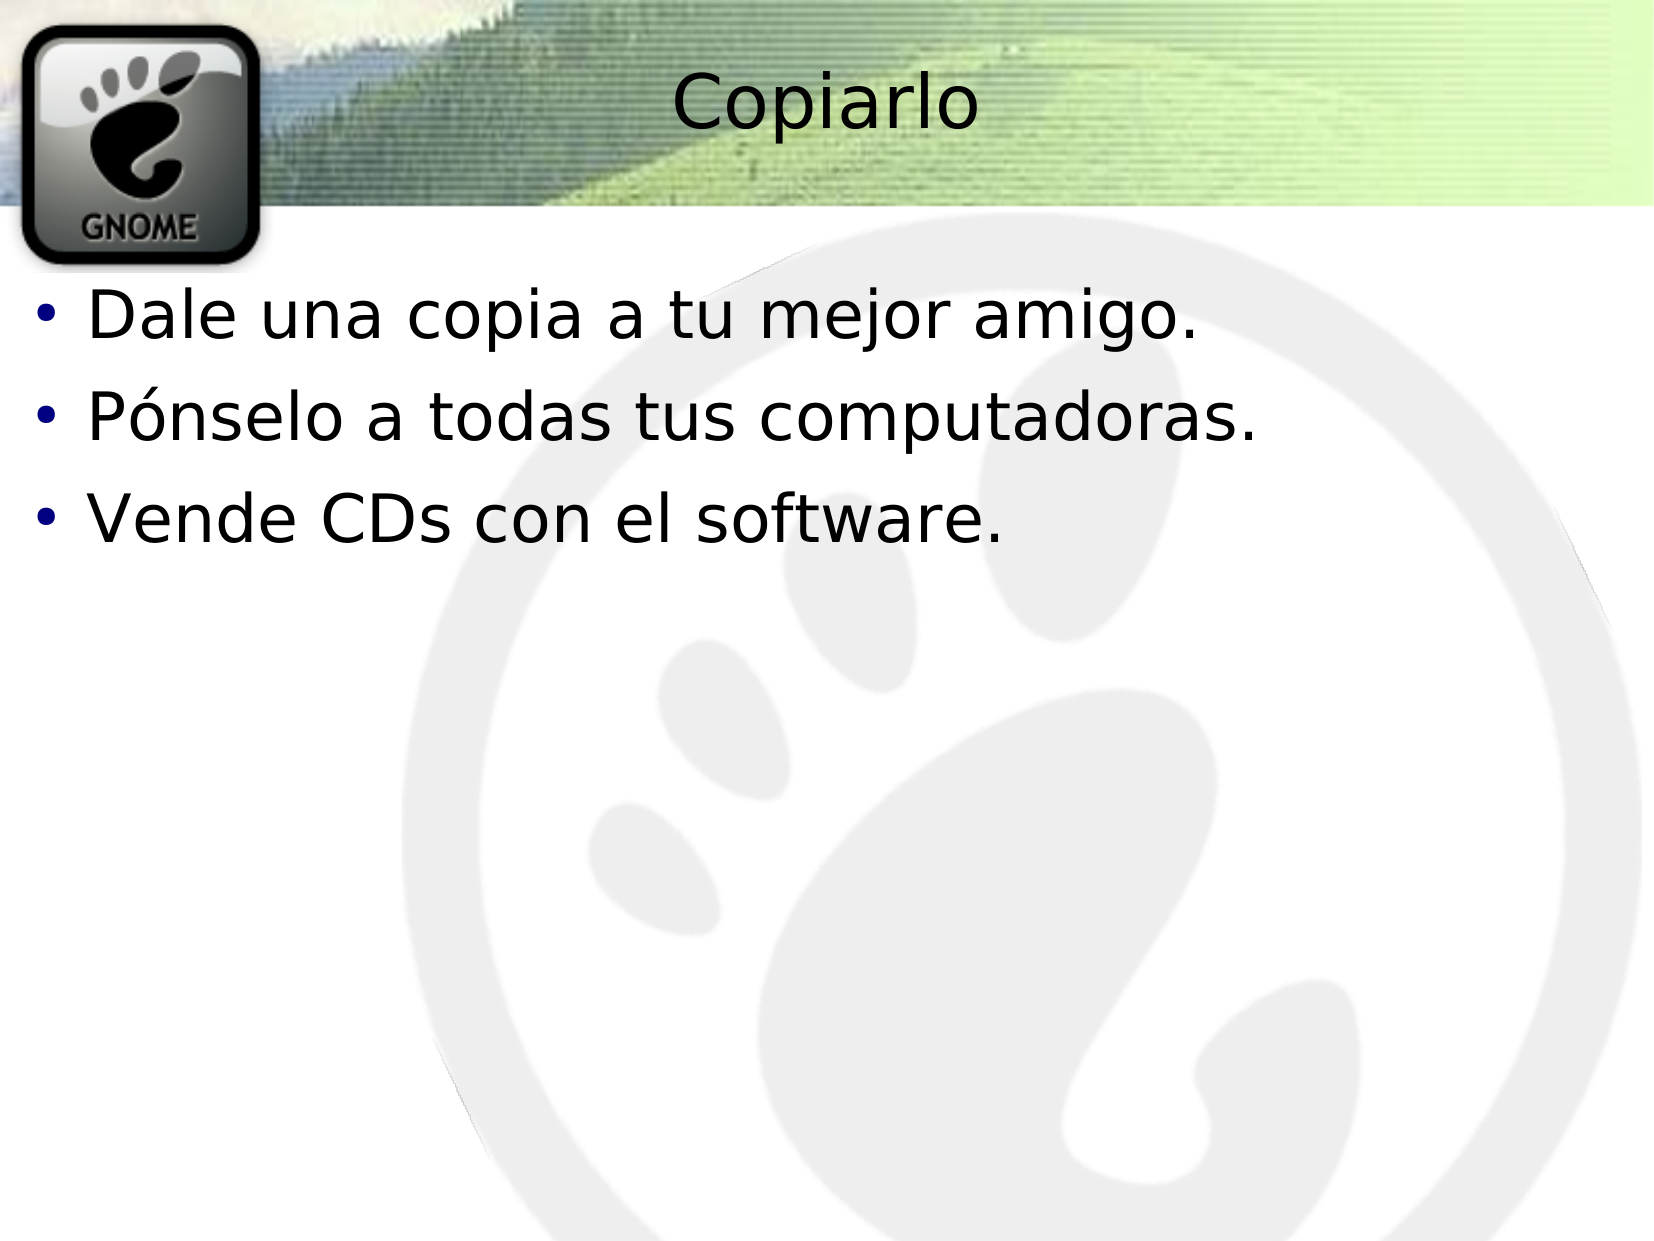

# Copiarlo
Dale una copia a tu mejor amigo.
Pónselo a todas tus computadoras.
Vende CDs con el software.